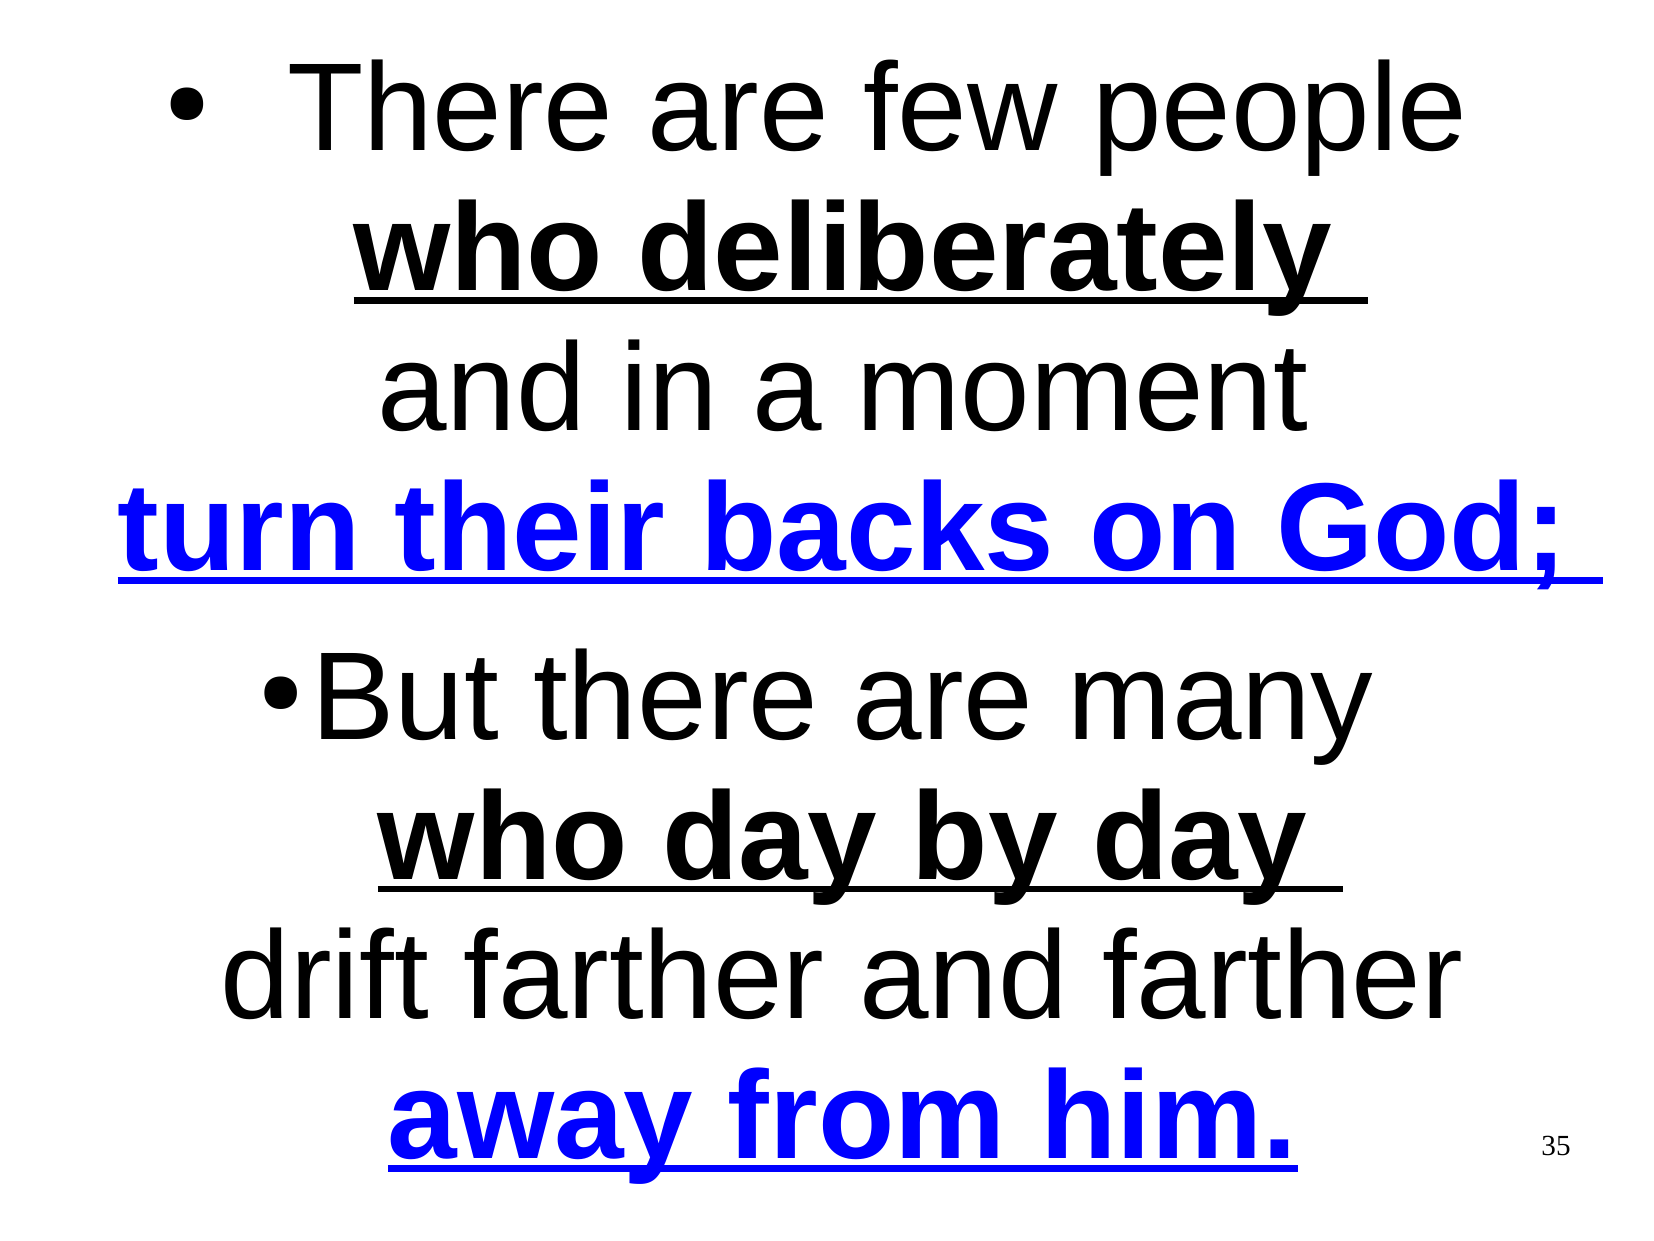

# There are few people who deliberately and in a moment turn their backs on God;
But there are many
who day by day
drift farther and farther
away from him.
35